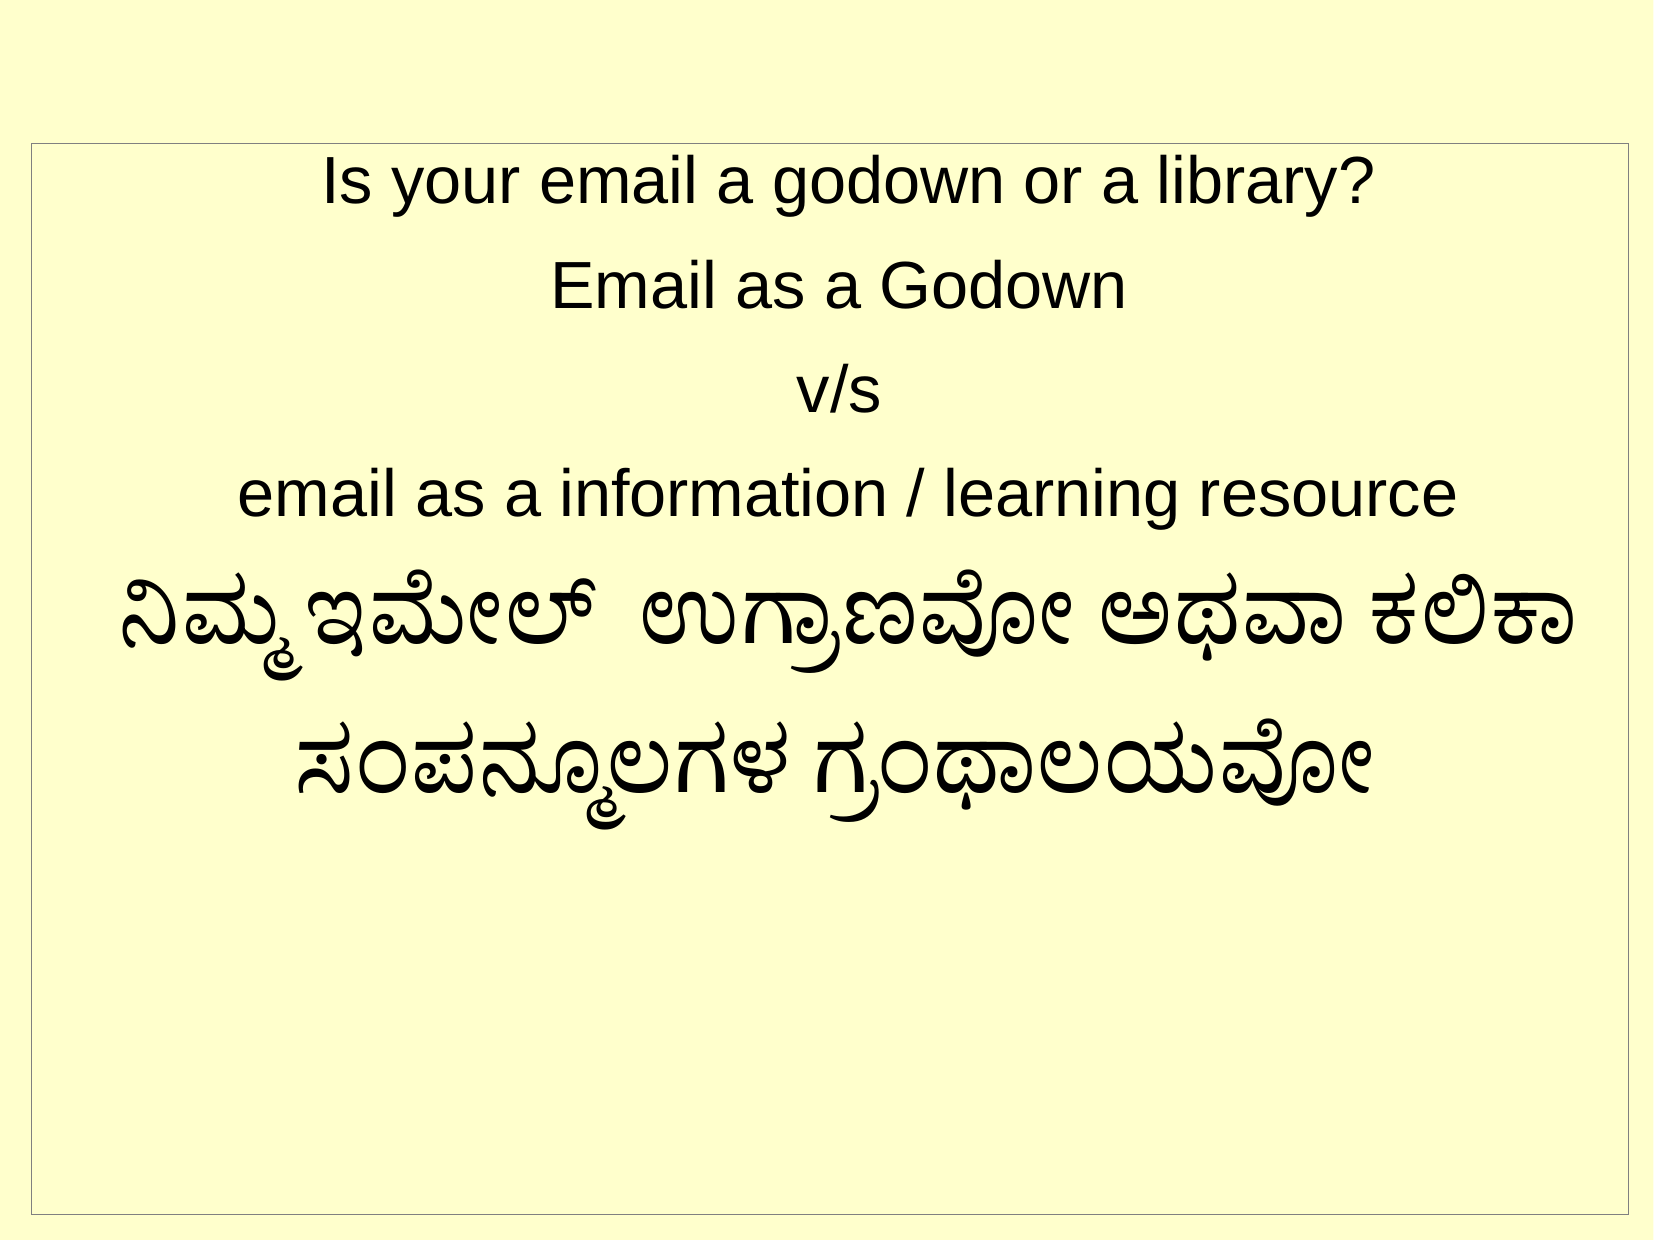

# Is your email a godown or a library?
Email as a Godown
v/s
email as a information / learning resource
ನಿಮ್ಮ ಇಮೇಲ್ ಉಗ್ರಾಣವೋ ಅಥವಾ ಕಲಿಕಾ ಸಂಪನ್ಮೂಲಗಳ ಗ್ರಂಥಾಲಯವೋ